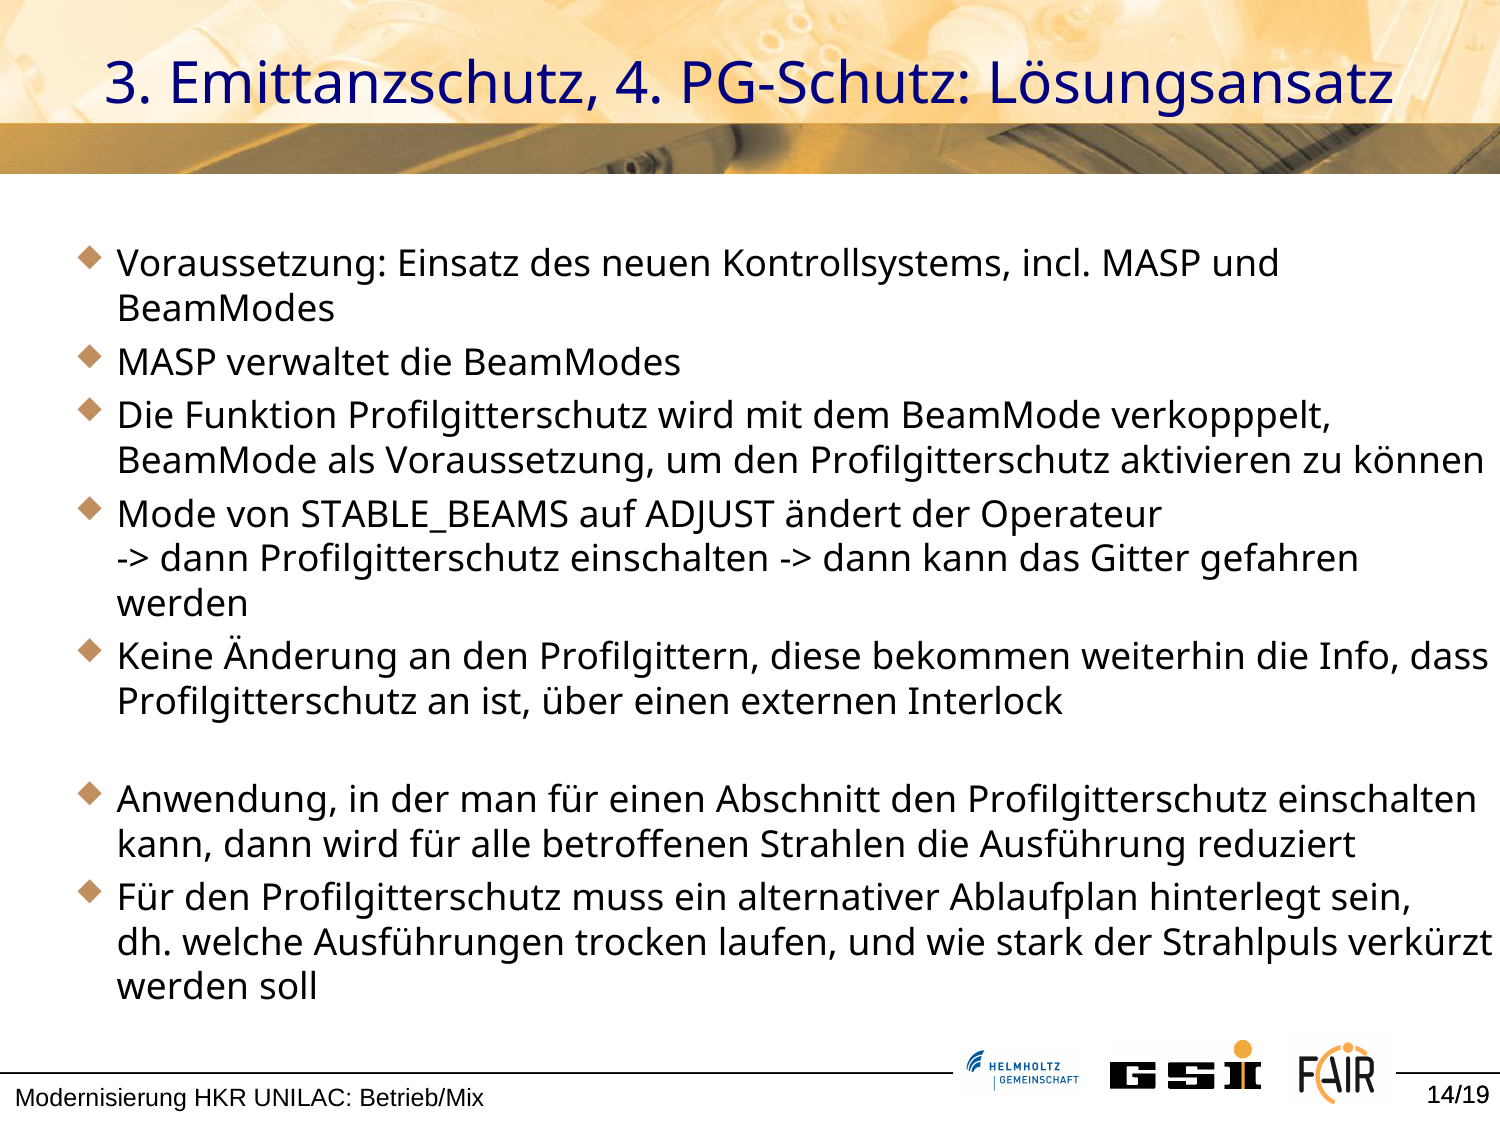

# 3. Emittanzschutz, 4. PG-Schutz: Lösungsansatz
Voraussetzung: Einsatz des neuen Kontrollsystems, incl. MASP und BeamModes
MASP verwaltet die BeamModes
Die Funktion Profilgitterschutz wird mit dem BeamMode verkopppelt,
BeamMode als Voraussetzung, um den Profilgitterschutz aktivieren zu können
Mode von STABLE_BEAMS auf ADJUST ändert der Operateur
-> dann Profilgitterschutz einschalten -> dann kann das Gitter gefahren werden
Keine Änderung an den Profilgittern, diese bekommen weiterhin die Info, dass Profilgitterschutz an ist, über einen externen Interlock
Anwendung, in der man für einen Abschnitt den Profilgitterschutz einschalten kann, dann wird für alle betroffenen Strahlen die Ausführung reduziert
Für den Profilgitterschutz muss ein alternativer Ablaufplan hinterlegt sein,
dh. welche Ausführungen trocken laufen, und wie stark der Strahlpuls verkürzt werden soll
14